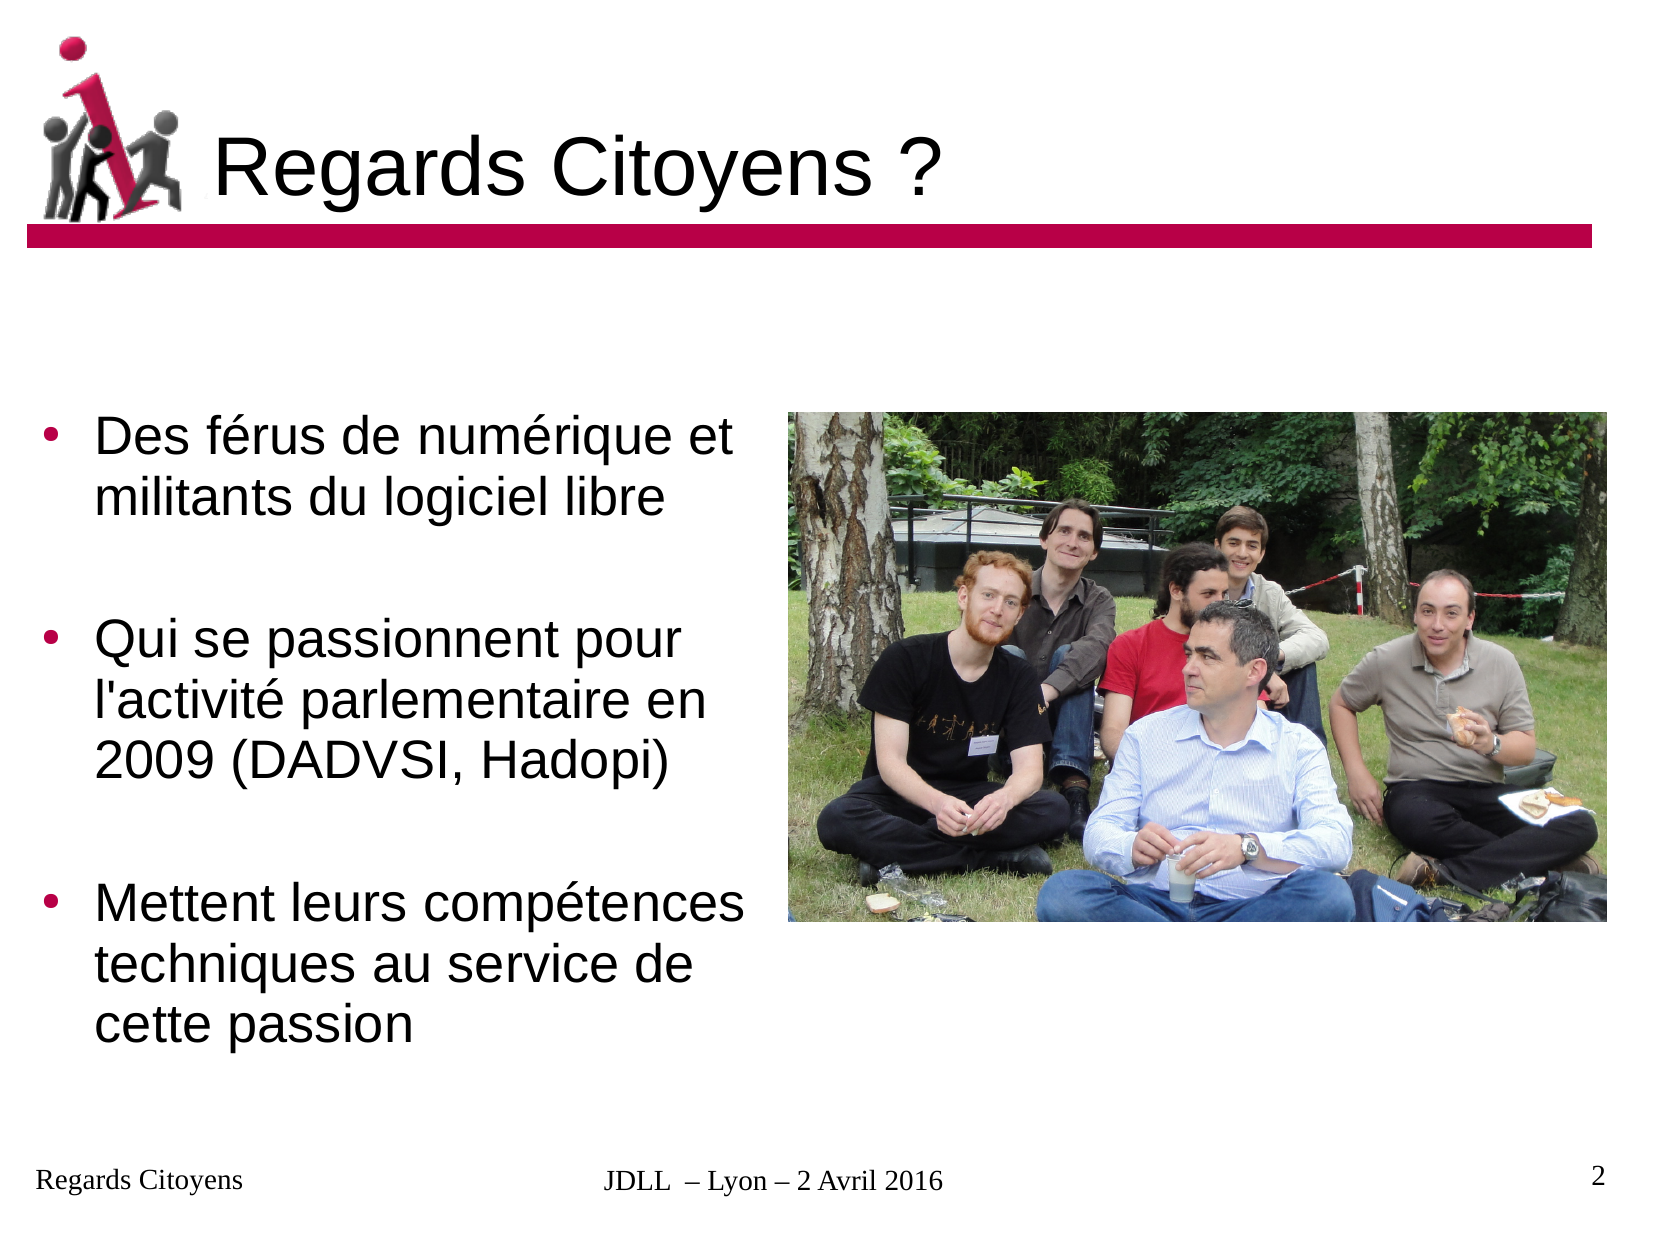

# Regards Citoyens ?
Des férus de numérique et militants du logiciel libre
Qui se passionnent pour l'activité parlementaire en 2009 (DADVSI, Hadopi)
Mettent leurs compétences techniques au service de cette passion
2